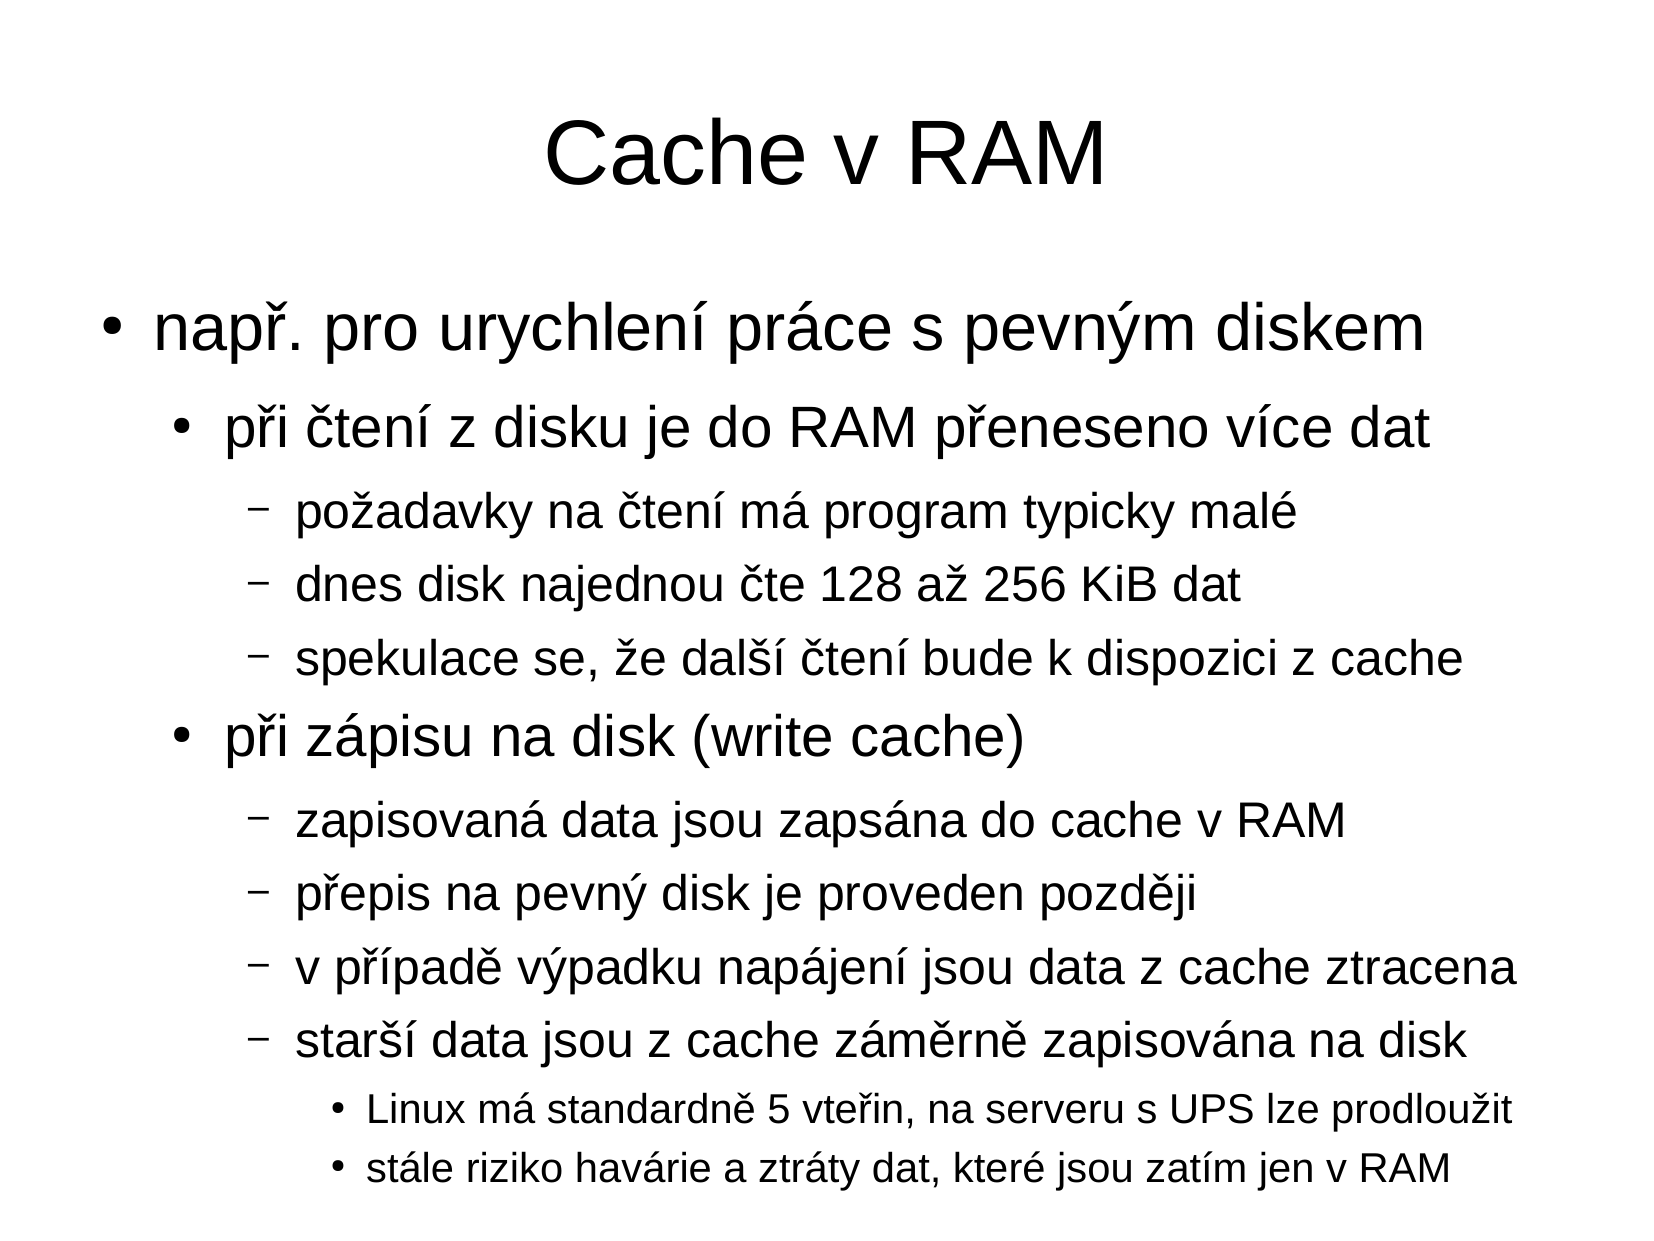

# Cache v RAM
např. pro urychlení práce s pevným diskem
při čtení z disku je do RAM přeneseno více dat
požadavky na čtení má program typicky malé
dnes disk najednou čte 128 až 256 KiB dat
spekulace se, že další čtení bude k dispozici z cache
při zápisu na disk (write cache)
zapisovaná data jsou zapsána do cache v RAM
přepis na pevný disk je proveden později
v případě výpadku napájení jsou data z cache ztracena
starší data jsou z cache záměrně zapisována na disk
Linux má standardně 5 vteřin, na serveru s UPS lze prodloužit
stále riziko havárie a ztráty dat, které jsou zatím jen v RAM